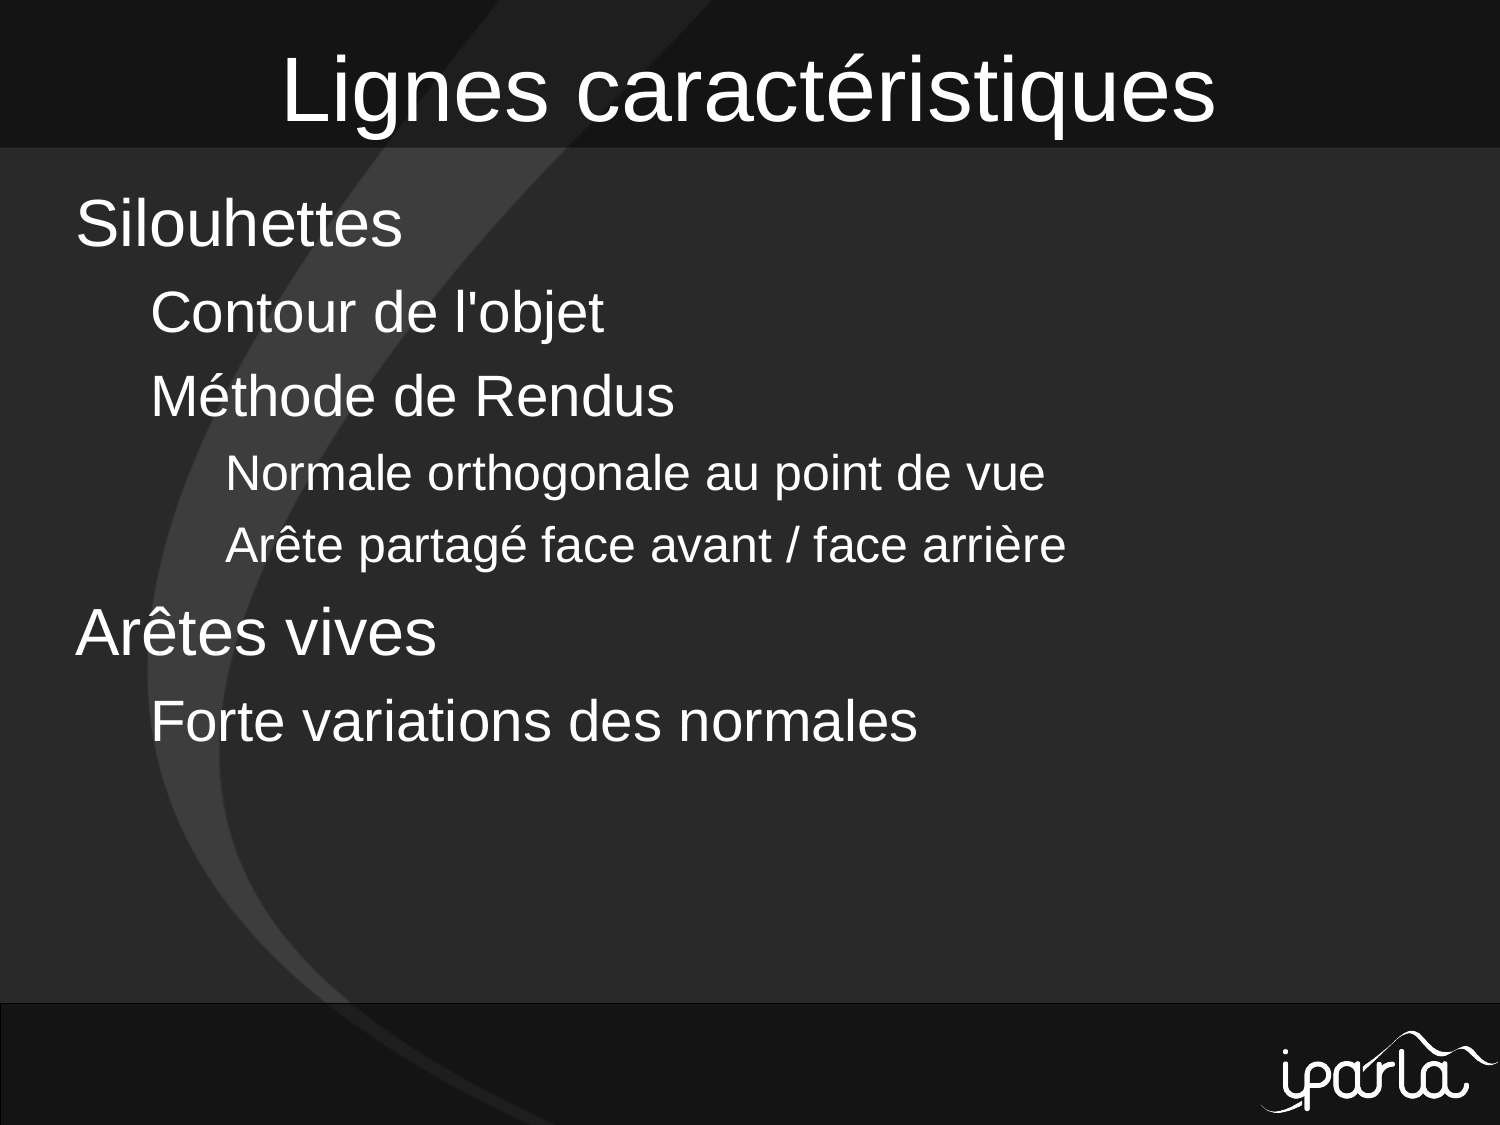

# Lignes caractéristiques
Silouhettes
Contour de l'objet
Méthode de Rendus
Normale orthogonale au point de vue
Arête partagé face avant / face arrière
Arêtes vives
Forte variations des normales